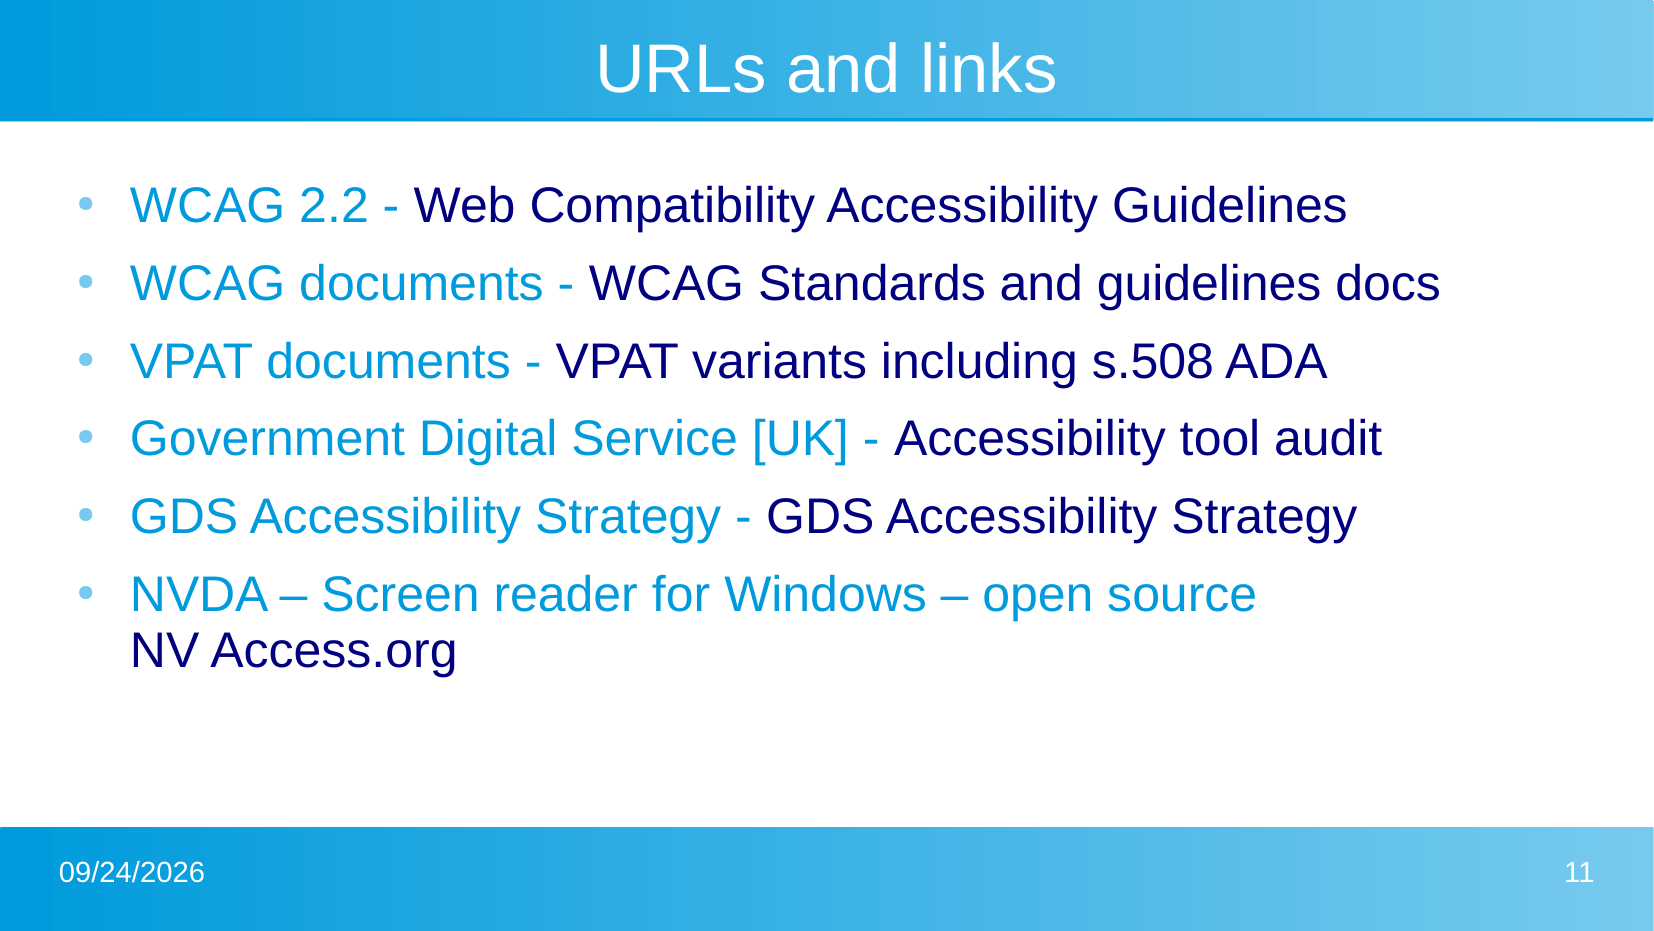

# URLs and links
WCAG 2.2 - Web Compatibility Accessibility Guidelines
WCAG documents - WCAG Standards and guidelines docs
VPAT documents - VPAT variants including s.508 ADA
Government Digital Service [UK] - Accessibility tool audit
GDS Accessibility Strategy - GDS Accessibility Strategy
NVDA – Screen reader for Windows – open source
NV Access.org
11